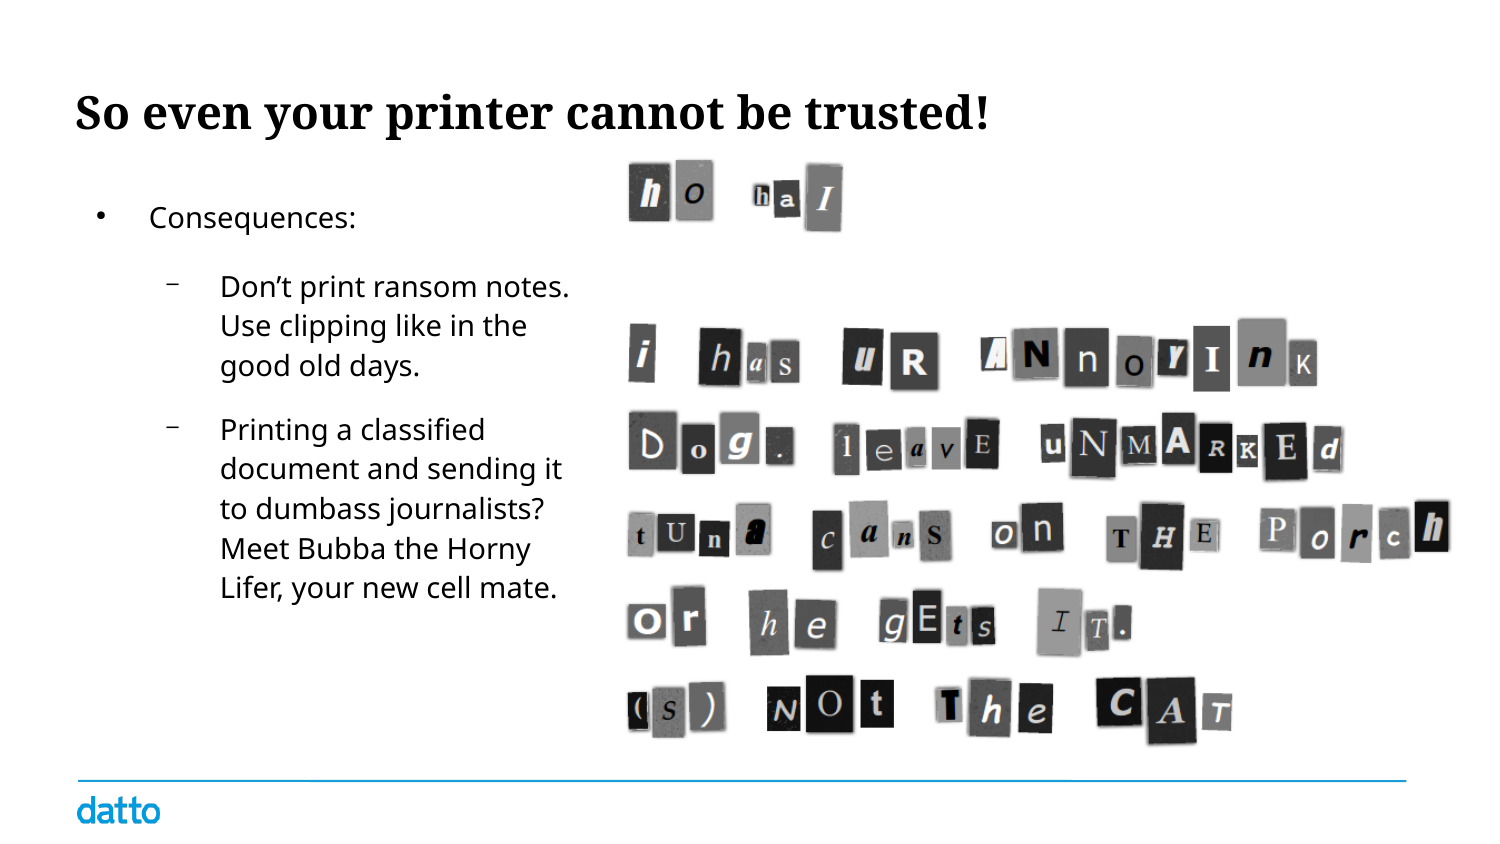

# So even your printer cannot be trusted!
Consequences:
Don’t print ransom notes. Use clipping like in the good old days.
Printing a classified document and sending it to dumbass journalists? Meet Bubba the Horny Lifer, your new cell mate.